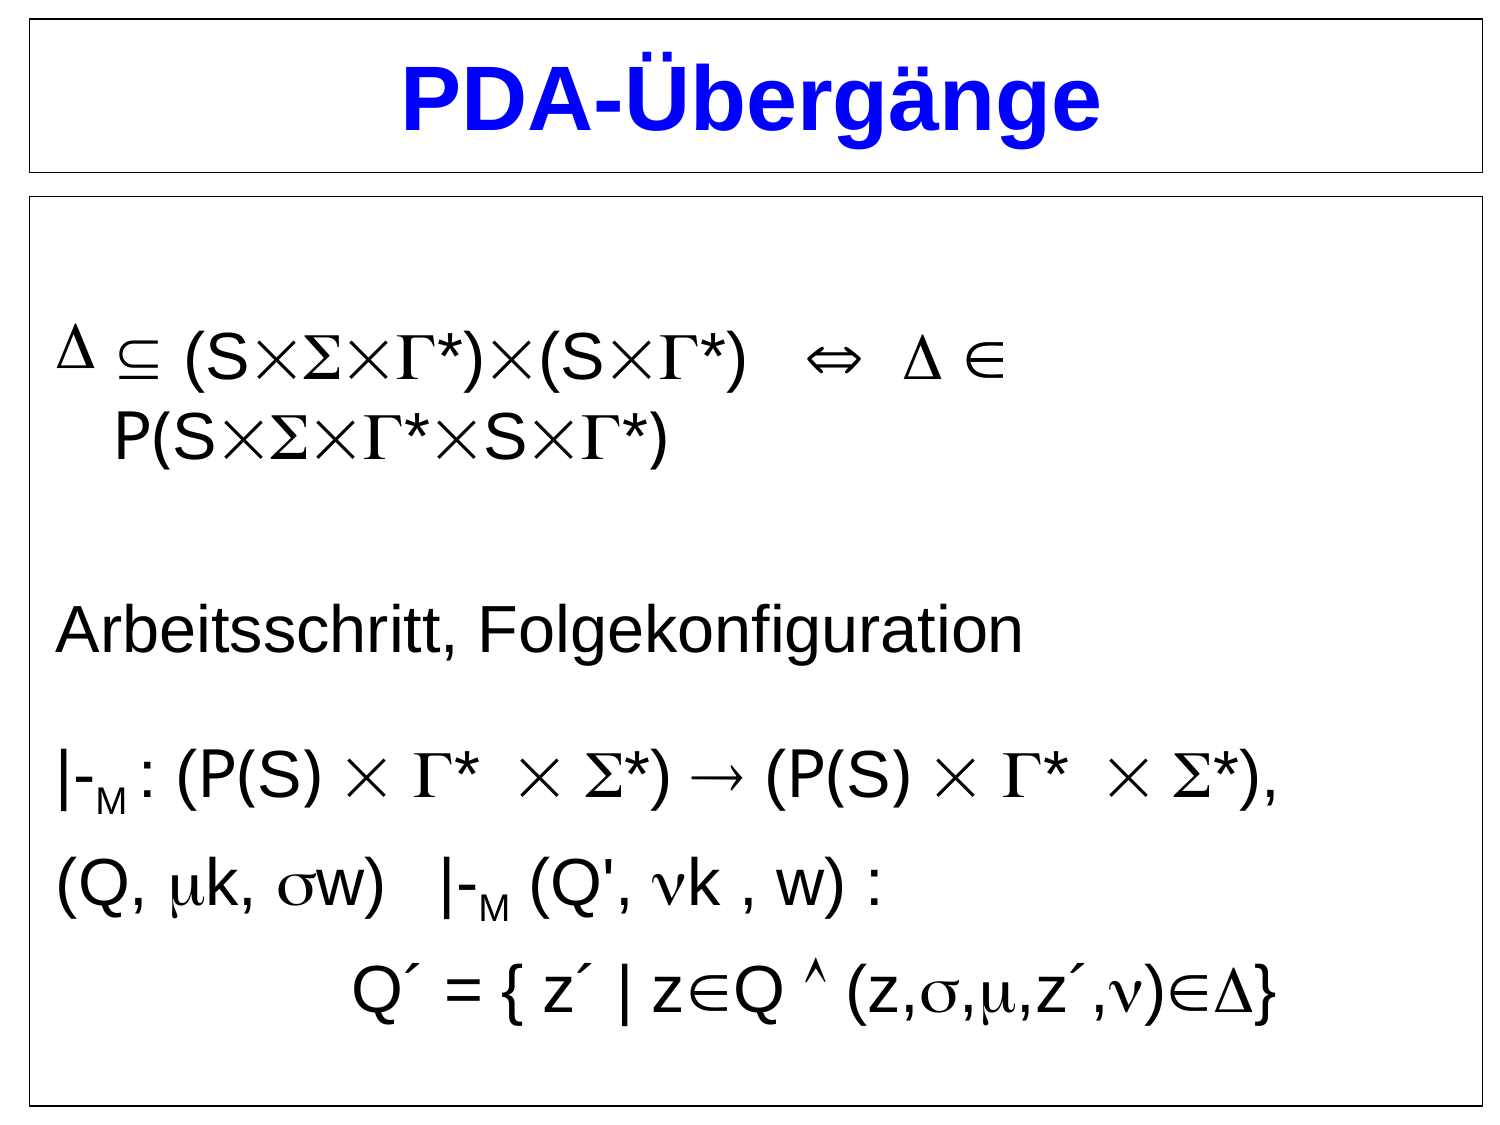

# PDA-Übergänge
 (S*)(S*)    P(S*S*)
Arbeitsschritt, Folgekonfiguration
|-M : (P(S)  * *)  (P(S)  * *),
(Q, k, w) |-M (Q', k , w) :
 Q´ = { z´ | zQ  (z,,,z´,)}